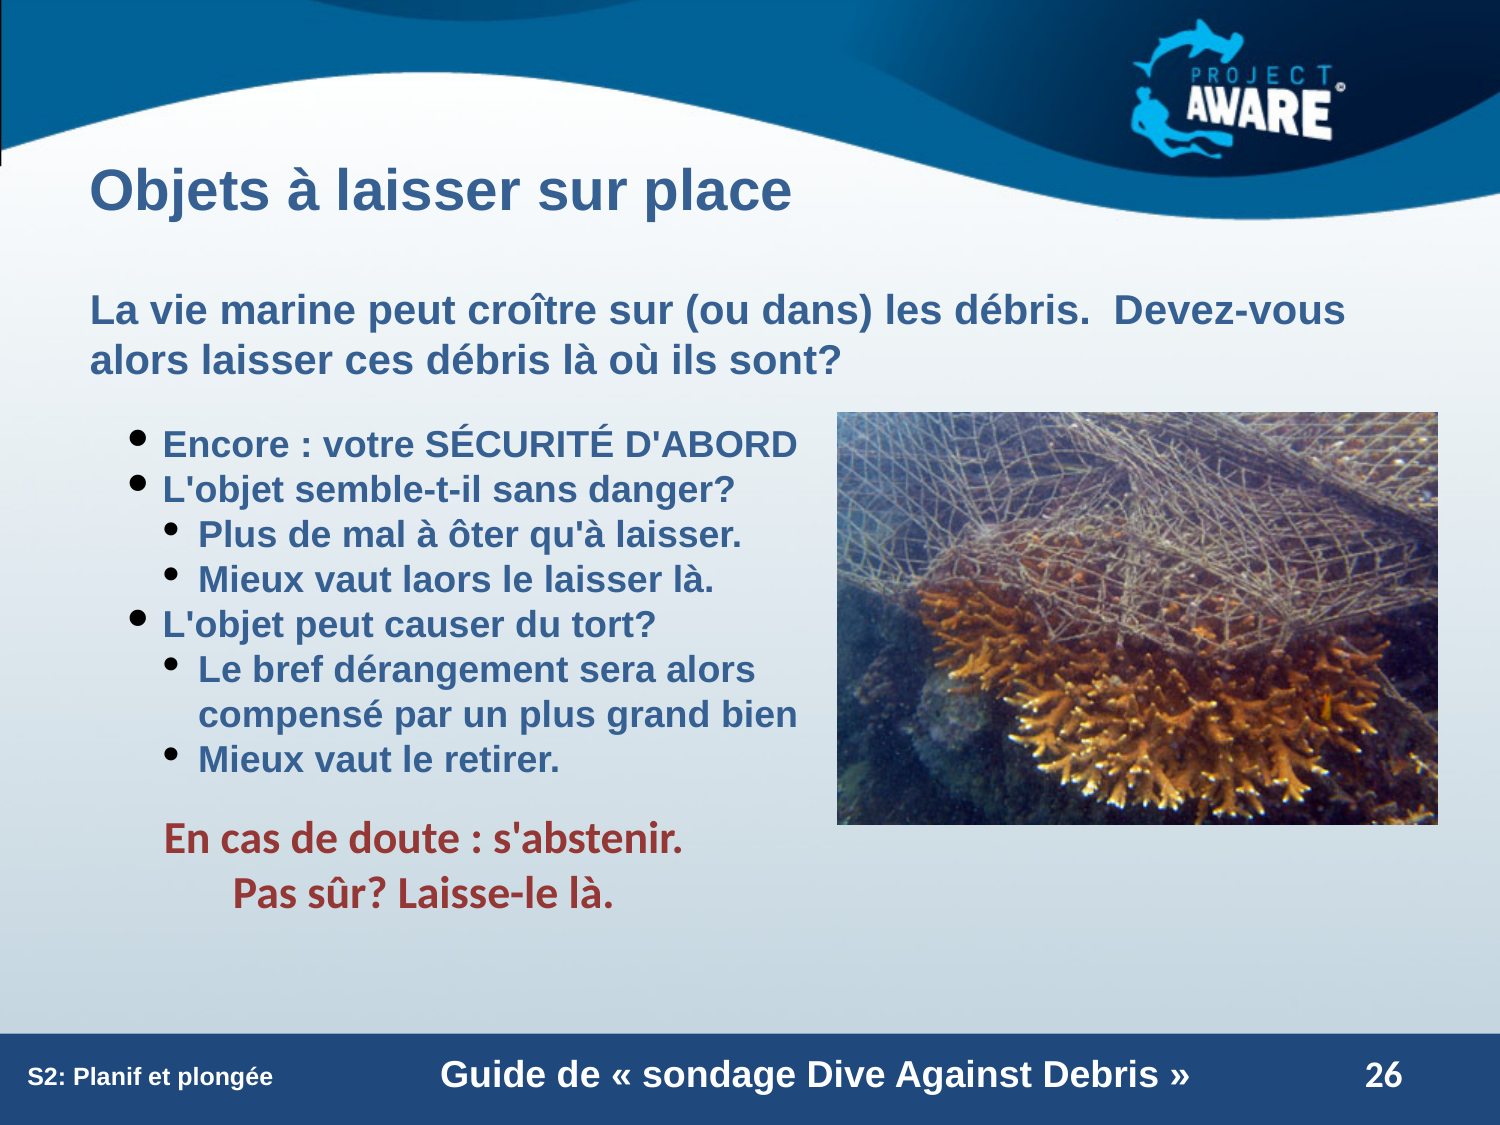

Objets à laisser sur place
La vie marine peut croître sur (ou dans) les débris. Devez-vous alors laisser ces débris là où ils sont?
Encore : votre SÉCURITÉ D'ABORD
L'objet semble-t-il sans danger?
Plus de mal à ôter qu'à laisser.
Mieux vaut laors le laisser là.
L'objet peut causer du tort?
Le bref dérangement sera alors compensé par un plus grand bien
Mieux vaut le retirer.
En cas de doute : s'abstenir.
Pas sûr? Laisse-le là.
Guide de « sondage Dive Against Debris »
S2: Planif et plongée